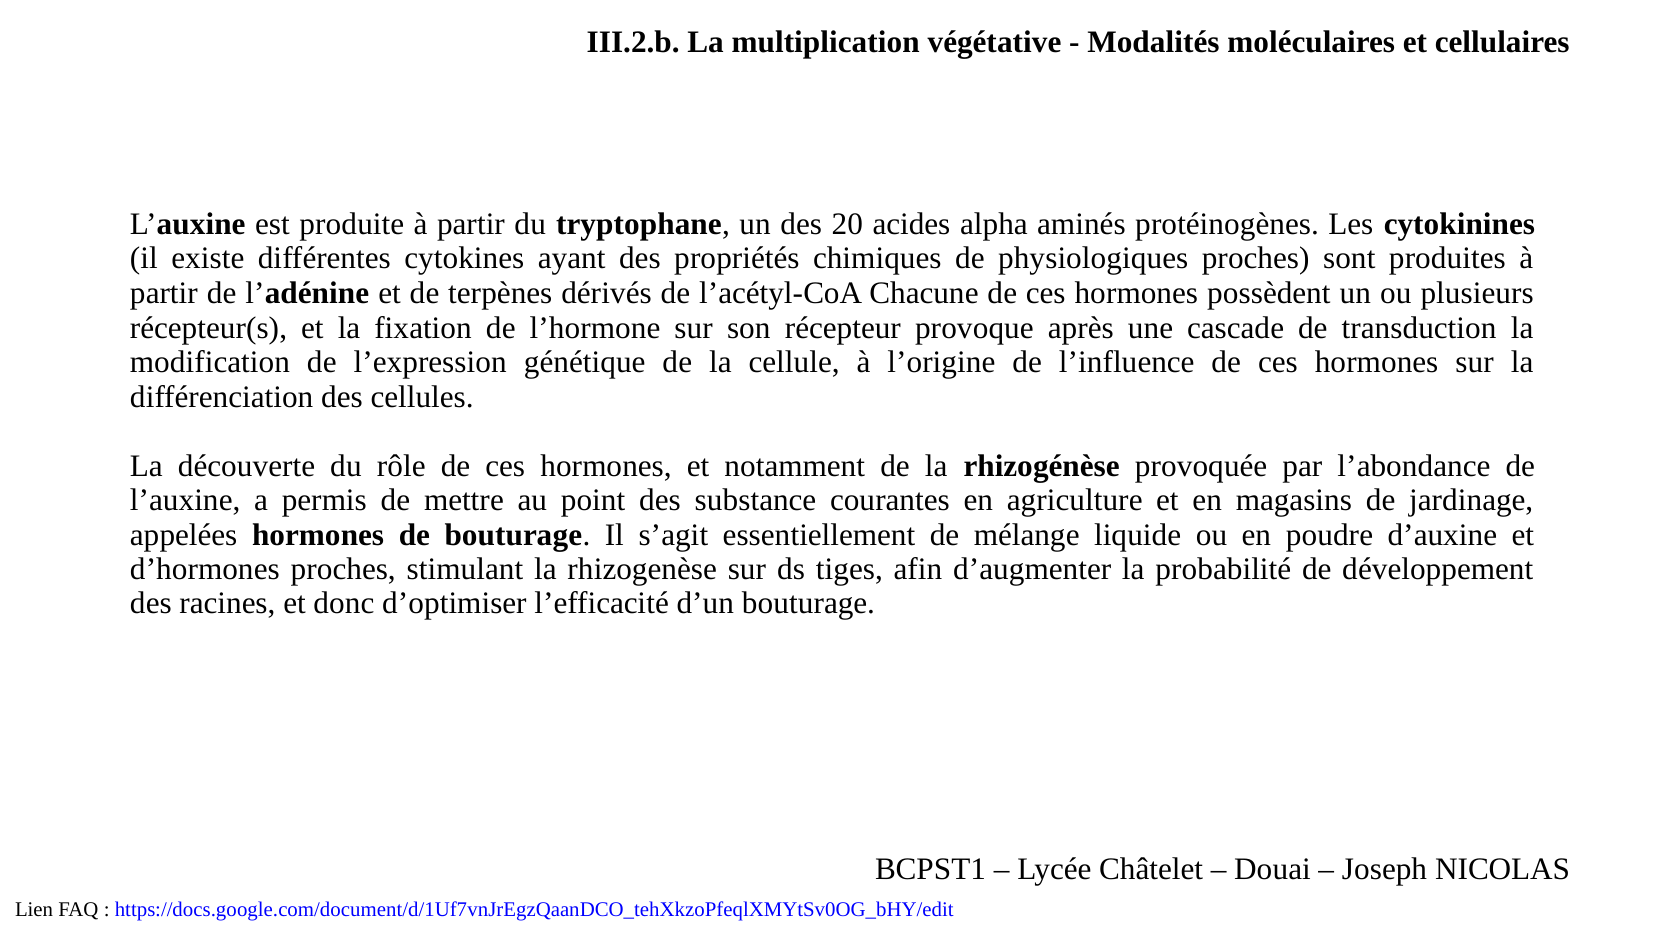

III.2.b. La multiplication végétative - Modalités moléculaires et cellulaires
L’auxine est produite à partir du tryptophane, un des 20 acides alpha aminés protéinogènes. Les cytokinines (il existe différentes cytokines ayant des propriétés chimiques de physiologiques proches) sont produites à partir de l’adénine et de terpènes dérivés de l’acétyl-CoA Chacune de ces hormones possèdent un ou plusieurs récepteur(s), et la fixation de l’hormone sur son récepteur provoque après une cascade de transduction la modification de l’expression génétique de la cellule, à l’origine de l’influence de ces hormones sur la différenciation des cellules.
La découverte du rôle de ces hormones, et notamment de la rhizogénèse provoquée par l’abondance de l’auxine, a permis de mettre au point des substance courantes en agriculture et en magasins de jardinage, appelées hormones de bouturage. Il s’agit essentiellement de mélange liquide ou en poudre d’auxine et d’hormones proches, stimulant la rhizogenèse sur ds tiges, afin d’augmenter la probabilité de développement des racines, et donc d’optimiser l’efficacité d’un bouturage.
BCPST1 – Lycée Châtelet – Douai – Joseph NICOLAS
Lien FAQ : https://docs.google.com/document/d/1Uf7vnJrEgzQaanDCO_tehXkzoPfeqlXMYtSv0OG_bHY/edit